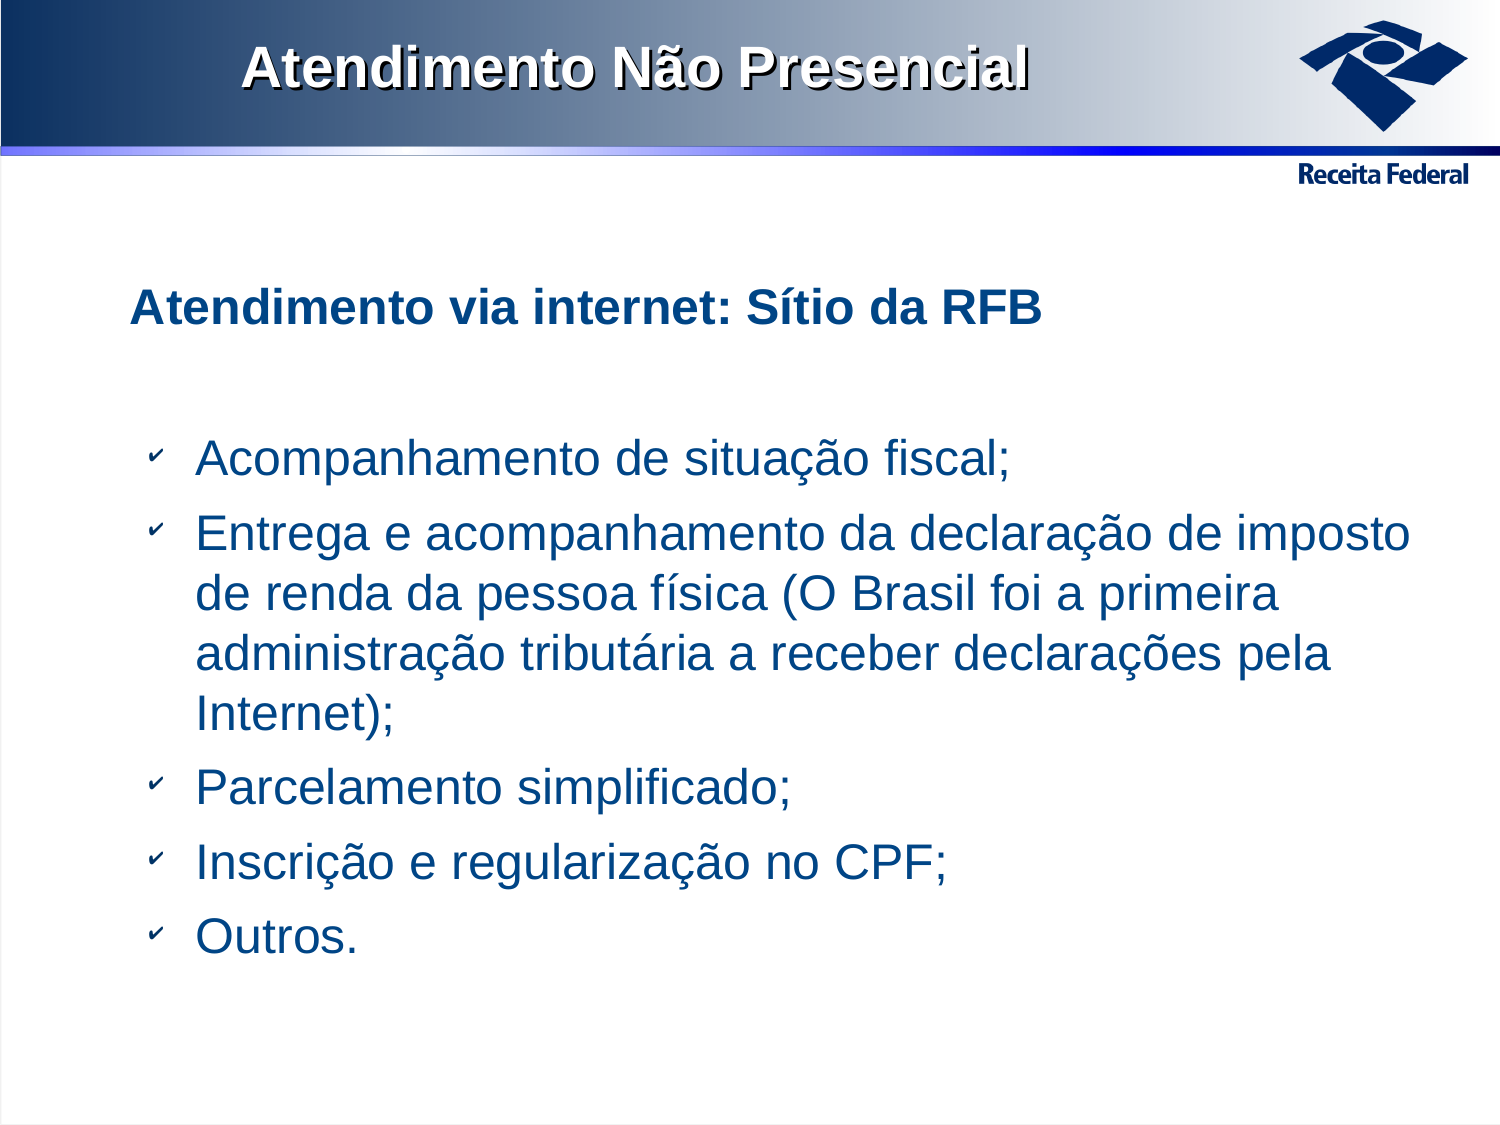

Atendimento Não Presencial
#
Atendimento via internet: Sítio da RFB
Acompanhamento de situação fiscal;
Entrega e acompanhamento da declaração de imposto de renda da pessoa física (O Brasil foi a primeira administração tributária a receber declarações pela Internet);
Parcelamento simplificado;
Inscrição e regularização no CPF;
Outros.